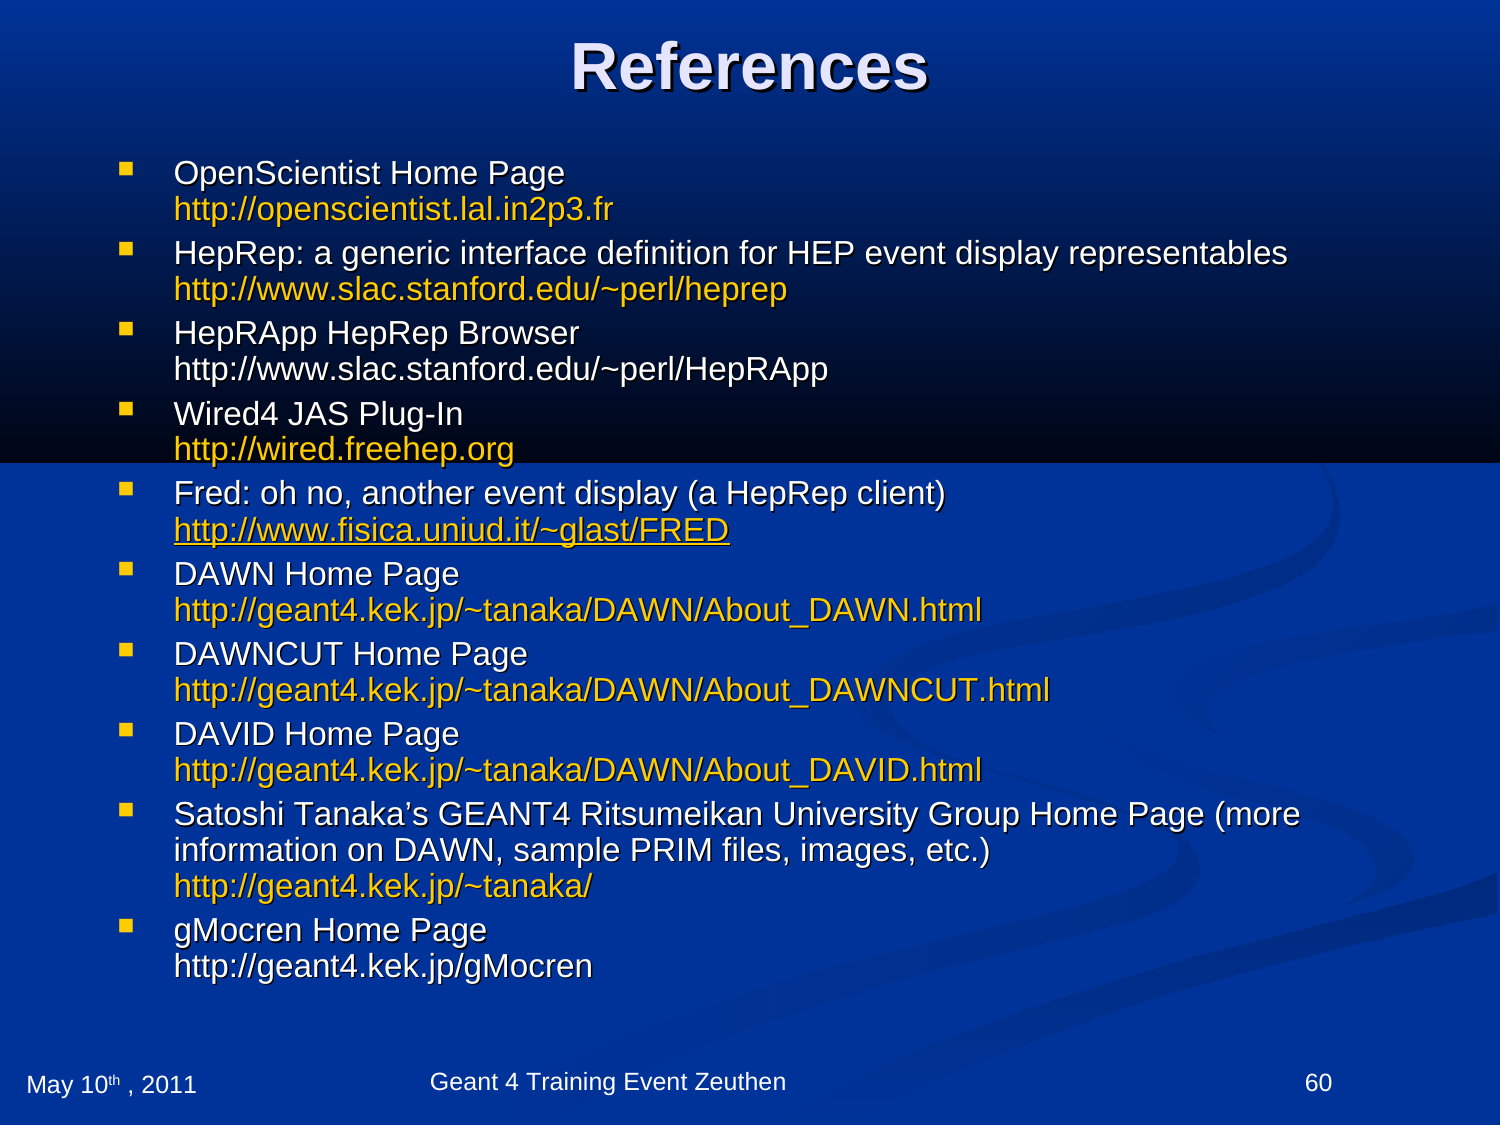

# References
OpenScientist Home Page
http://openscientist.lal.in2p3.fr
HepRep: a generic interface definition for HEP event display representables
http://www.slac.stanford.edu/~perl/heprep
HepRApp HepRep Browser
http://www.slac.stanford.edu/~perl/HepRApp
Wired4 JAS Plug-In
http://wired.freehep.org
Fred: oh no, another event display (a HepRep client)
http://www.fisica.uniud.it/~glast/FRED
DAWN Home Page
http://geant4.kek.jp/~tanaka/DAWN/About_DAWN.html
DAWNCUT Home Page
http://geant4.kek.jp/~tanaka/DAWN/About_DAWNCUT.html
DAVID Home Page
http://geant4.kek.jp/~tanaka/DAWN/About_DAVID.html
Satoshi Tanaka’s GEANT4 Ritsumeikan University Group Home Page (more information on DAWN, sample PRIM files, images, etc.)
http://geant4.kek.jp/~tanaka/
gMocren Home Page
http://geant4.kek.jp/gMocren
Introduction to Geant4 Visualization J. Perl
10 January 2011
60